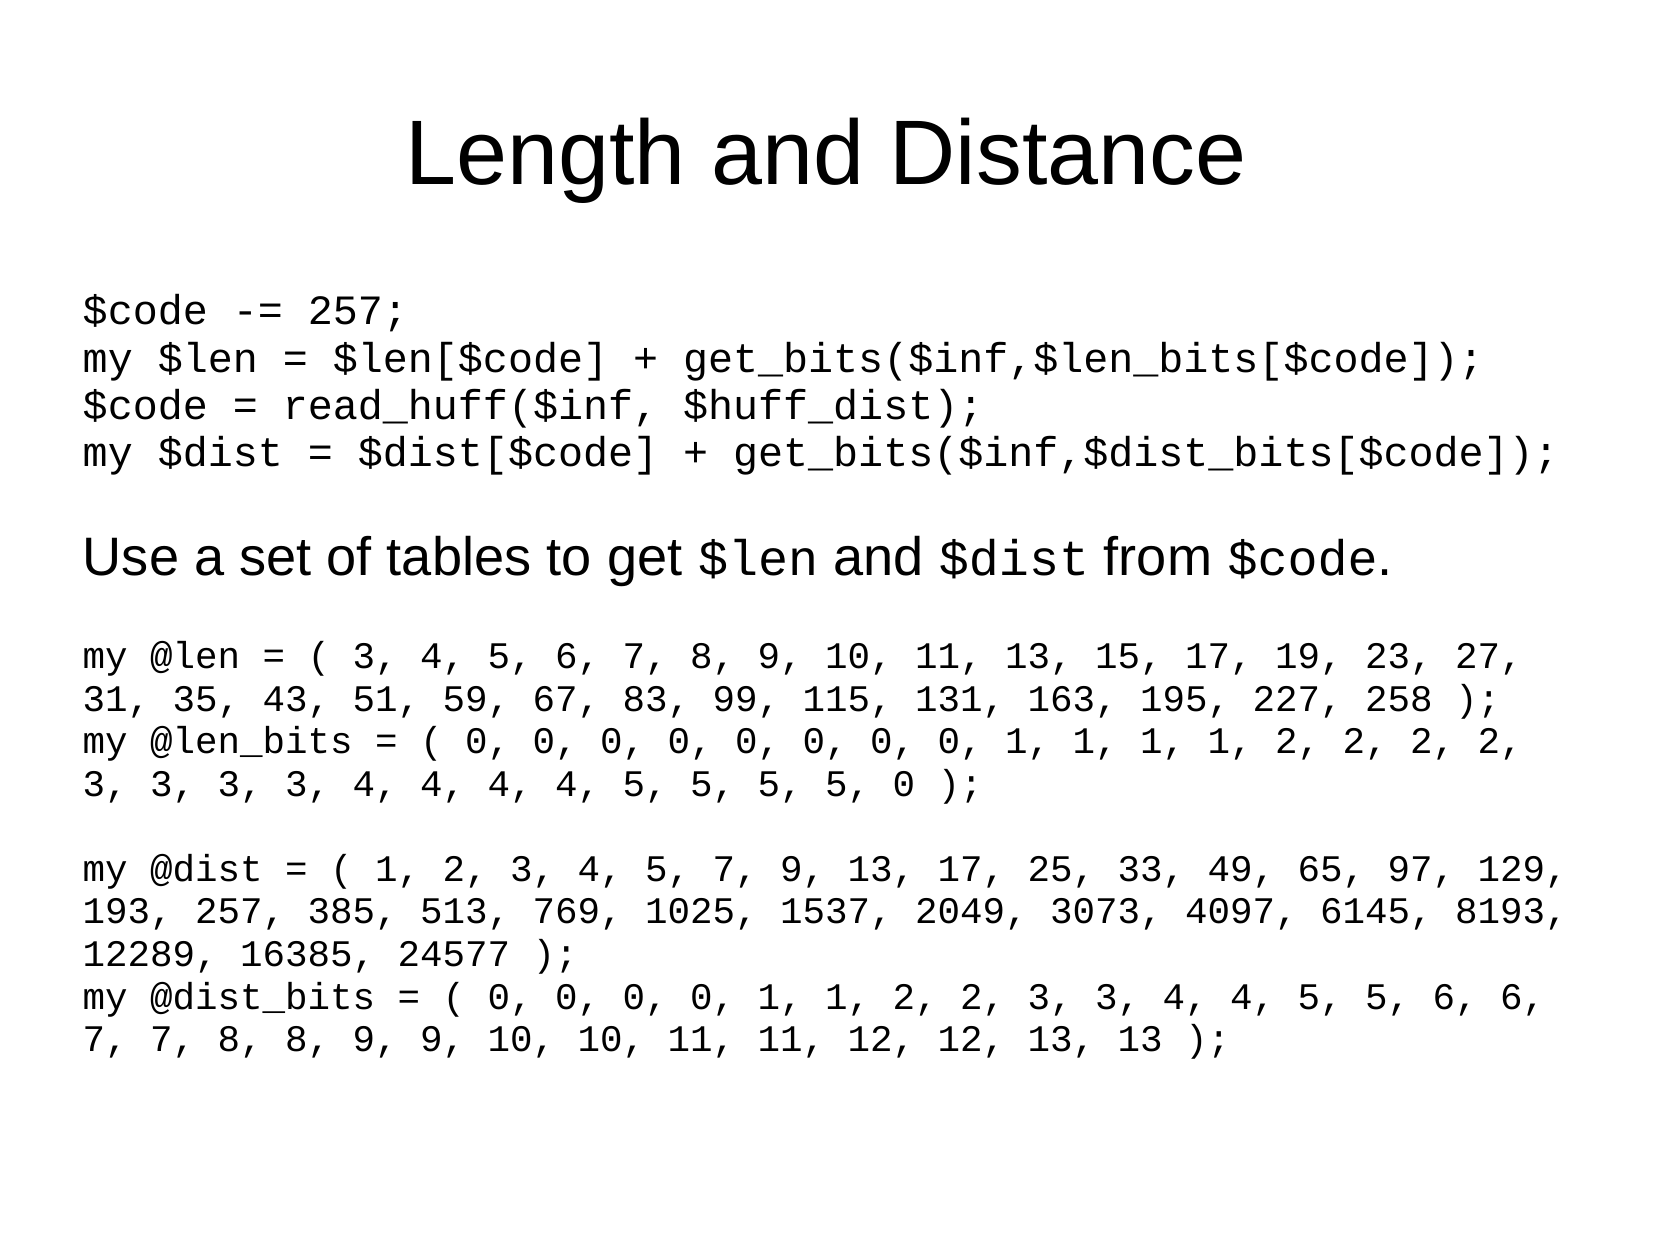

# Length and Distance
$code -= 257;
my $len = $len[$code] + get_bits($inf,$len_bits[$code]);
$code = read_huff($inf, $huff_dist);
my $dist = $dist[$code] + get_bits($inf,$dist_bits[$code]);
Use a set of tables to get $len and $dist from $code.
my @len = ( 3, 4, 5, 6, 7, 8, 9, 10, 11, 13, 15, 17, 19, 23, 27, 31, 35, 43, 51, 59, 67, 83, 99, 115, 131, 163, 195, 227, 258 );
my @len_bits = ( 0, 0, 0, 0, 0, 0, 0, 0, 1, 1, 1, 1, 2, 2, 2, 2, 3, 3, 3, 3, 4, 4, 4, 4, 5, 5, 5, 5, 0 );
my @dist = ( 1, 2, 3, 4, 5, 7, 9, 13, 17, 25, 33, 49, 65, 97, 129, 193, 257, 385, 513, 769, 1025, 1537, 2049, 3073, 4097, 6145, 8193, 12289, 16385, 24577 );
my @dist_bits = ( 0, 0, 0, 0, 1, 1, 2, 2, 3, 3, 4, 4, 5, 5, 6, 6, 7, 7, 8, 8, 9, 9, 10, 10, 11, 11, 12, 12, 13, 13 );